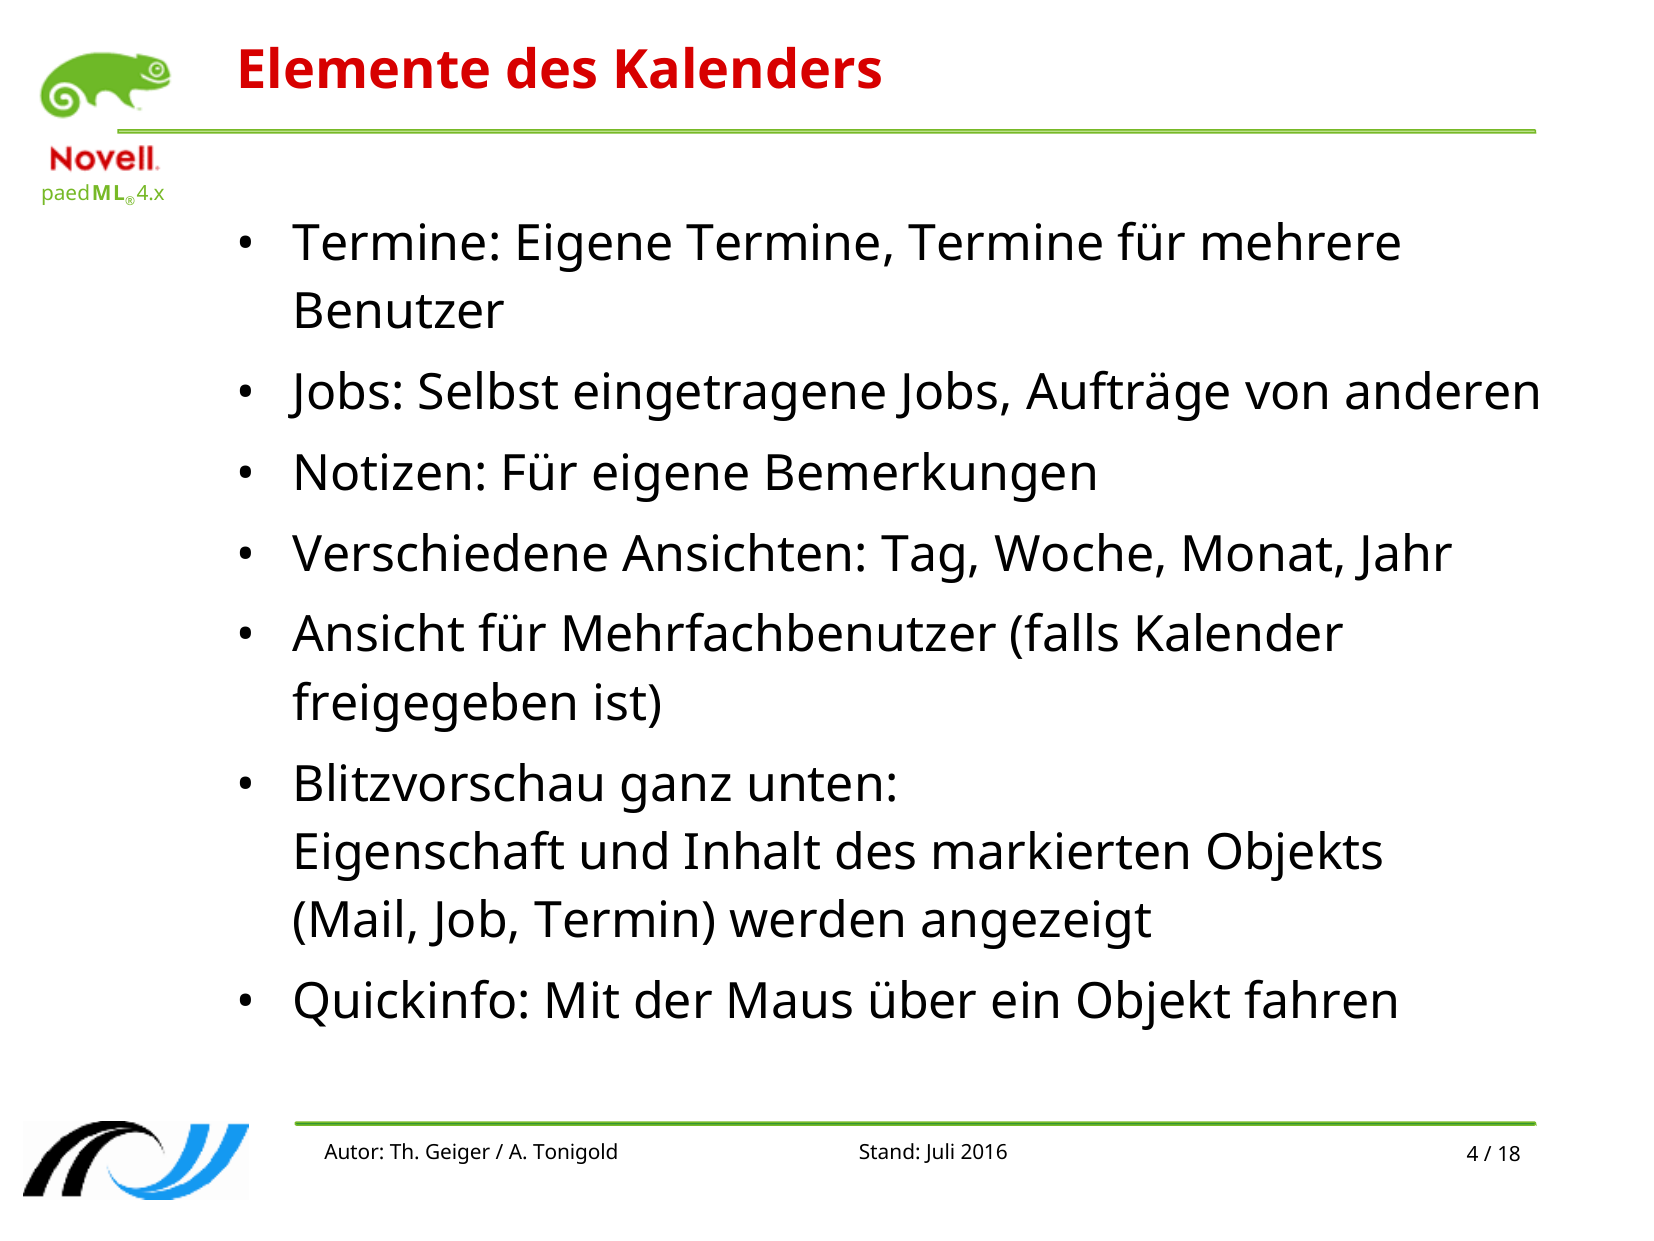

# Elemente des Kalenders
Termine: Eigene Termine, Termine für mehrere Benutzer
Jobs: Selbst eingetragene Jobs, Aufträge von anderen
Notizen: Für eigene Bemerkungen
Verschiedene Ansichten: Tag, Woche, Monat, Jahr
Ansicht für Mehrfachbenutzer (falls Kalender freigegeben ist)
Blitzvorschau ganz unten:
Eigenschaft und Inhalt des markierten Objekts
(Mail, Job, Termin) werden angezeigt
Quickinfo: Mit der Maus über ein Objekt fahren
Autor: Th. Geiger / A. Tonigold
Juli 2016
4